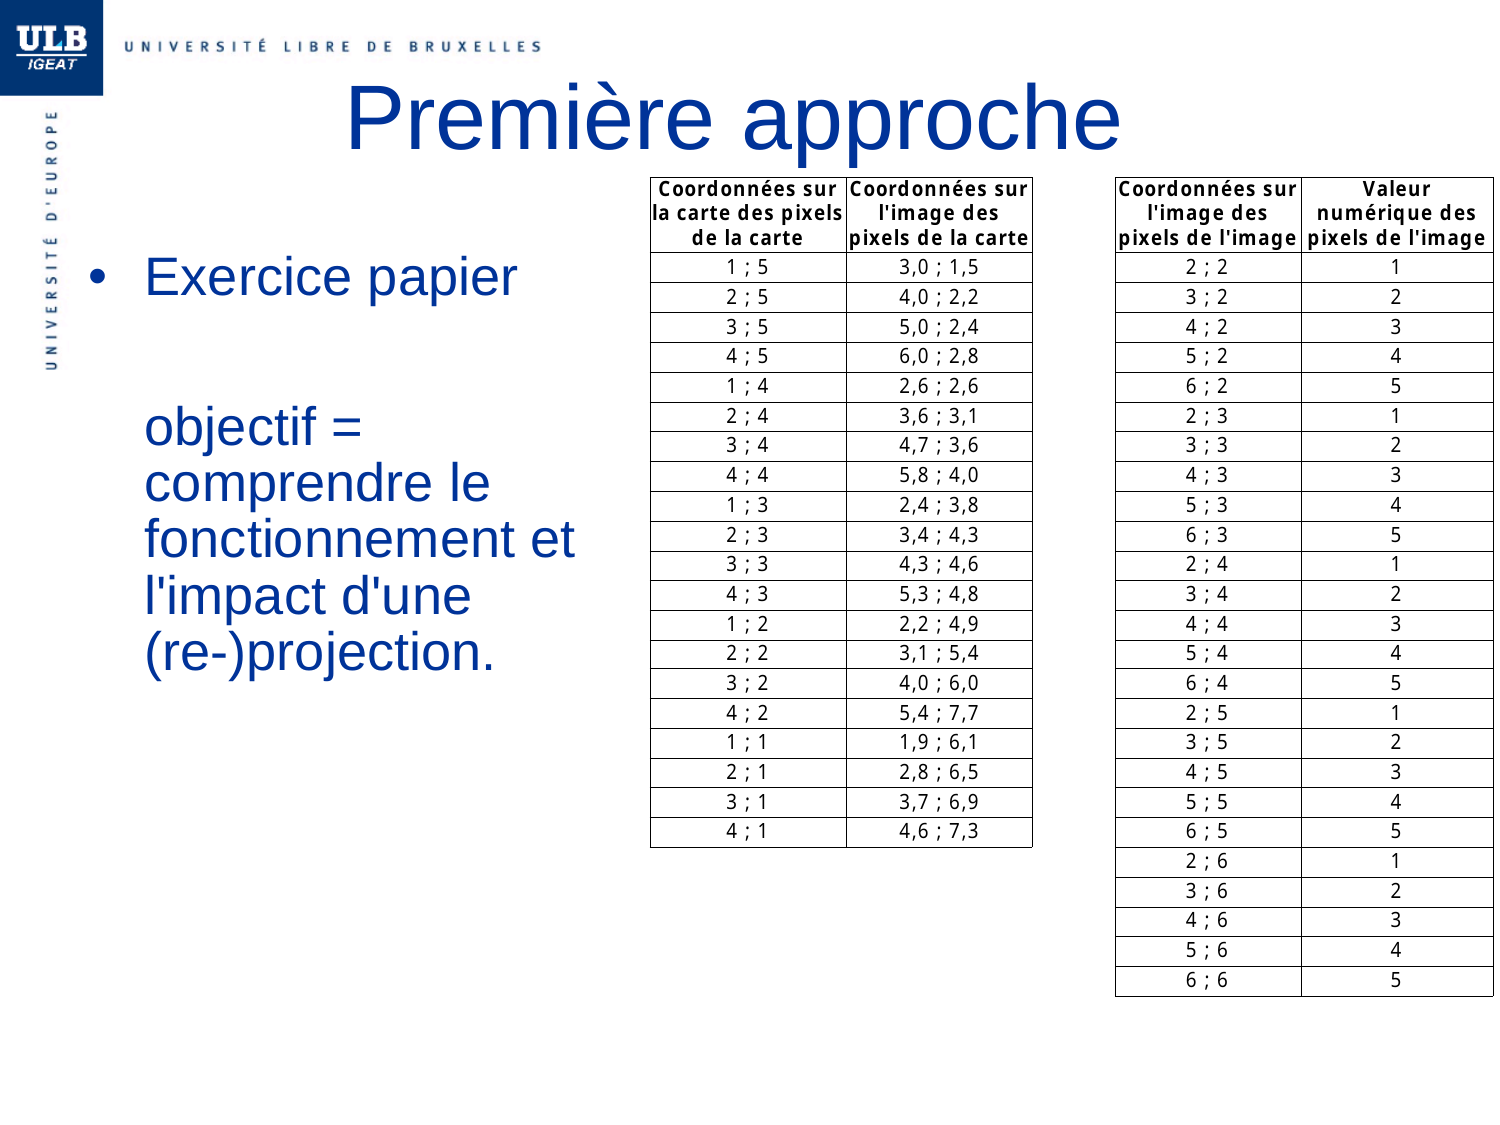

Première approche
# Exercice papier
objectif = comprendre le fonctionnement et l'impact d'une (re-)projection.